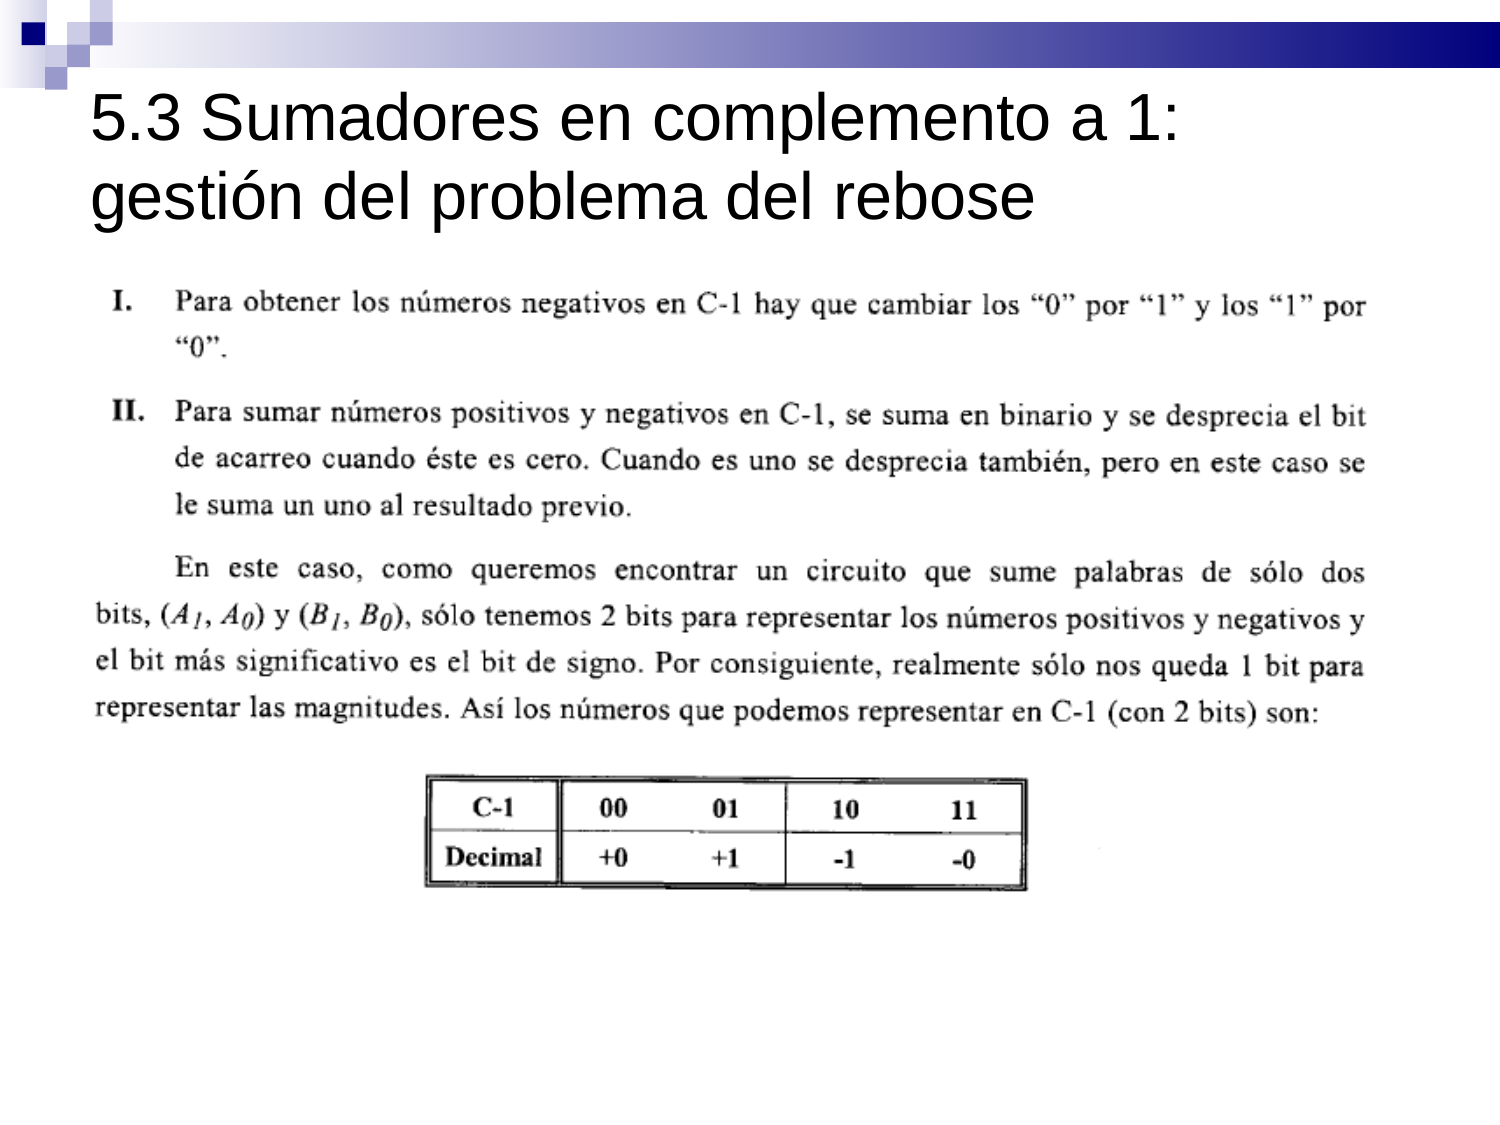

# 5.3 Sumadores en complemento a 1: gestión del problema del rebose